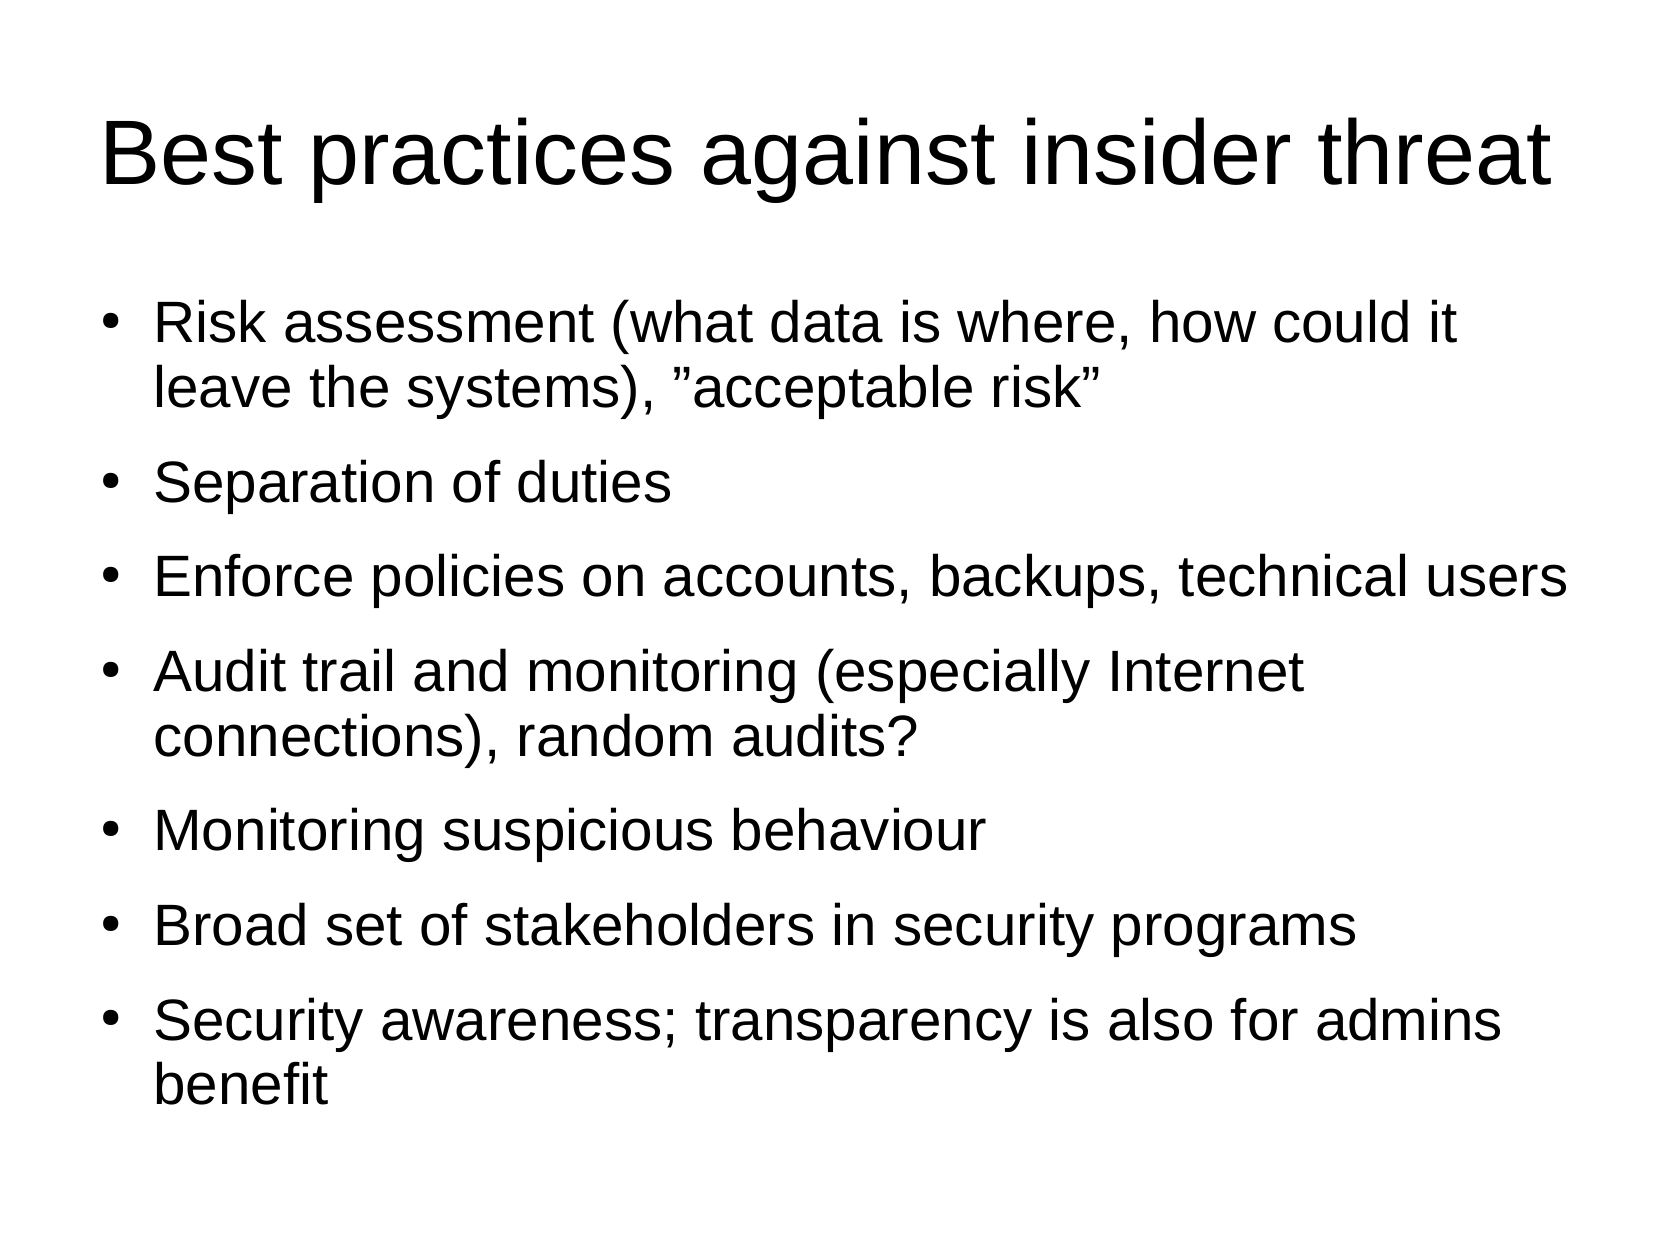

# Best practices against insider threat
Risk assessment (what data is where, how could it leave the systems), ”acceptable risk”
Separation of duties
Enforce policies on accounts, backups, technical users
Audit trail and monitoring (especially Internet connections), random audits?
Monitoring suspicious behaviour
Broad set of stakeholders in security programs
Security awareness; transparency is also for admins benefit